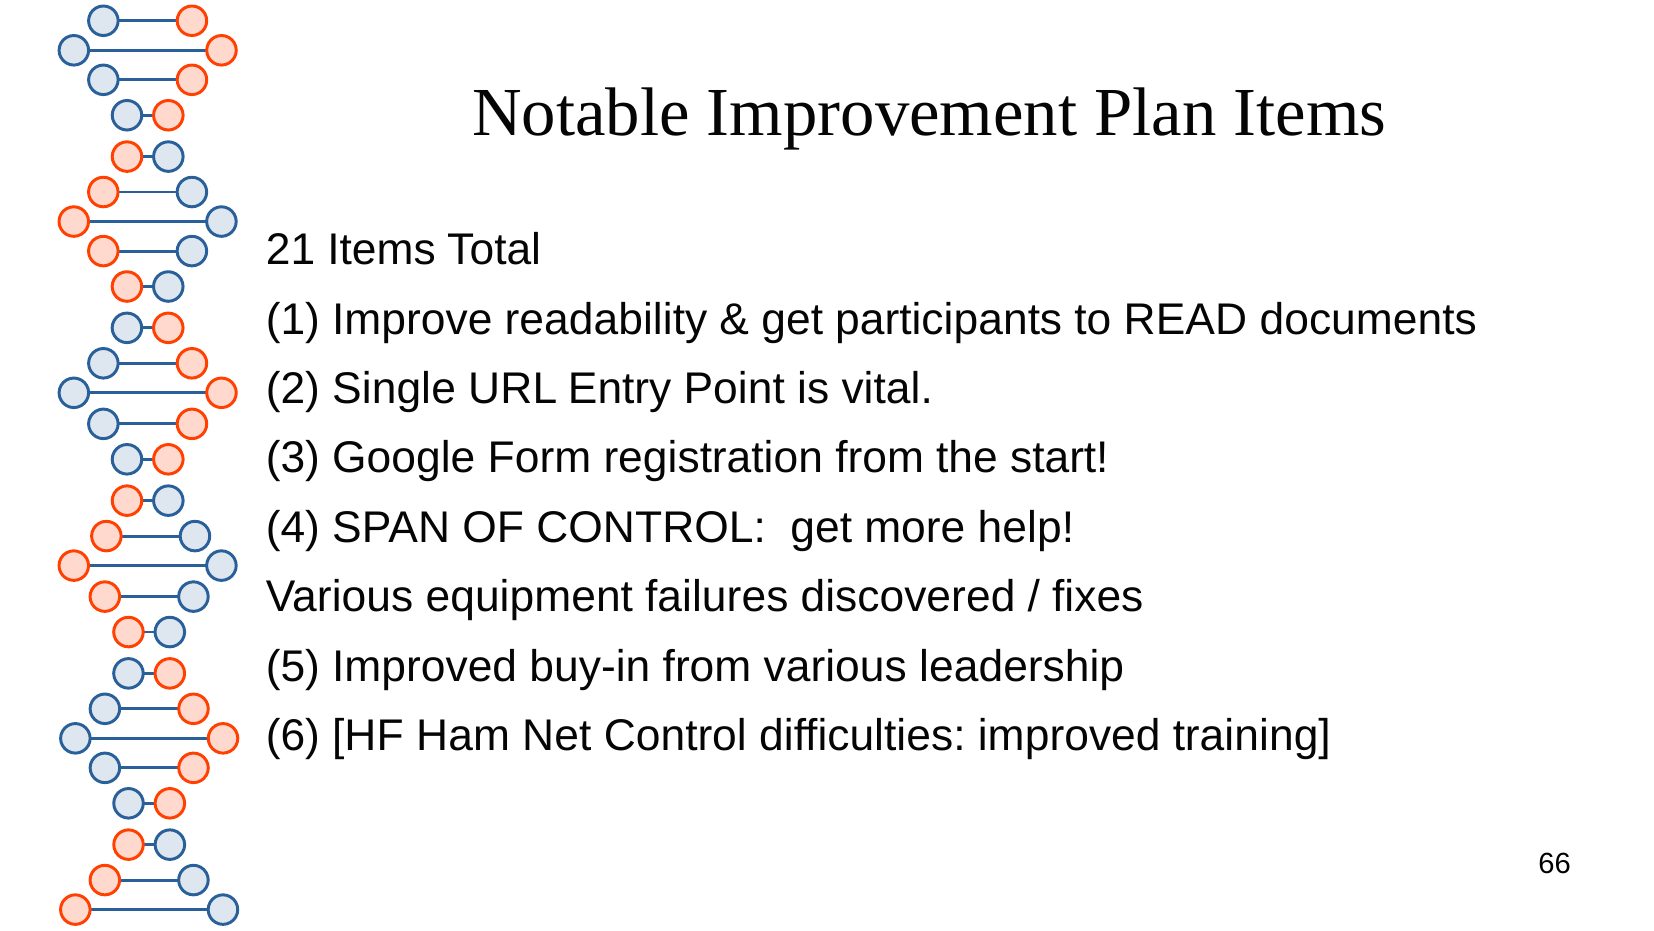

# Notable Improvement Plan Items
21 Items Total
(1) Improve readability & get participants to READ documents
(2) Single URL Entry Point is vital.
(3) Google Form registration from the start!
(4) SPAN OF CONTROL: get more help!
Various equipment failures discovered / fixes
(5) Improved buy-in from various leadership
(6) [HF Ham Net Control difficulties: improved training]
66